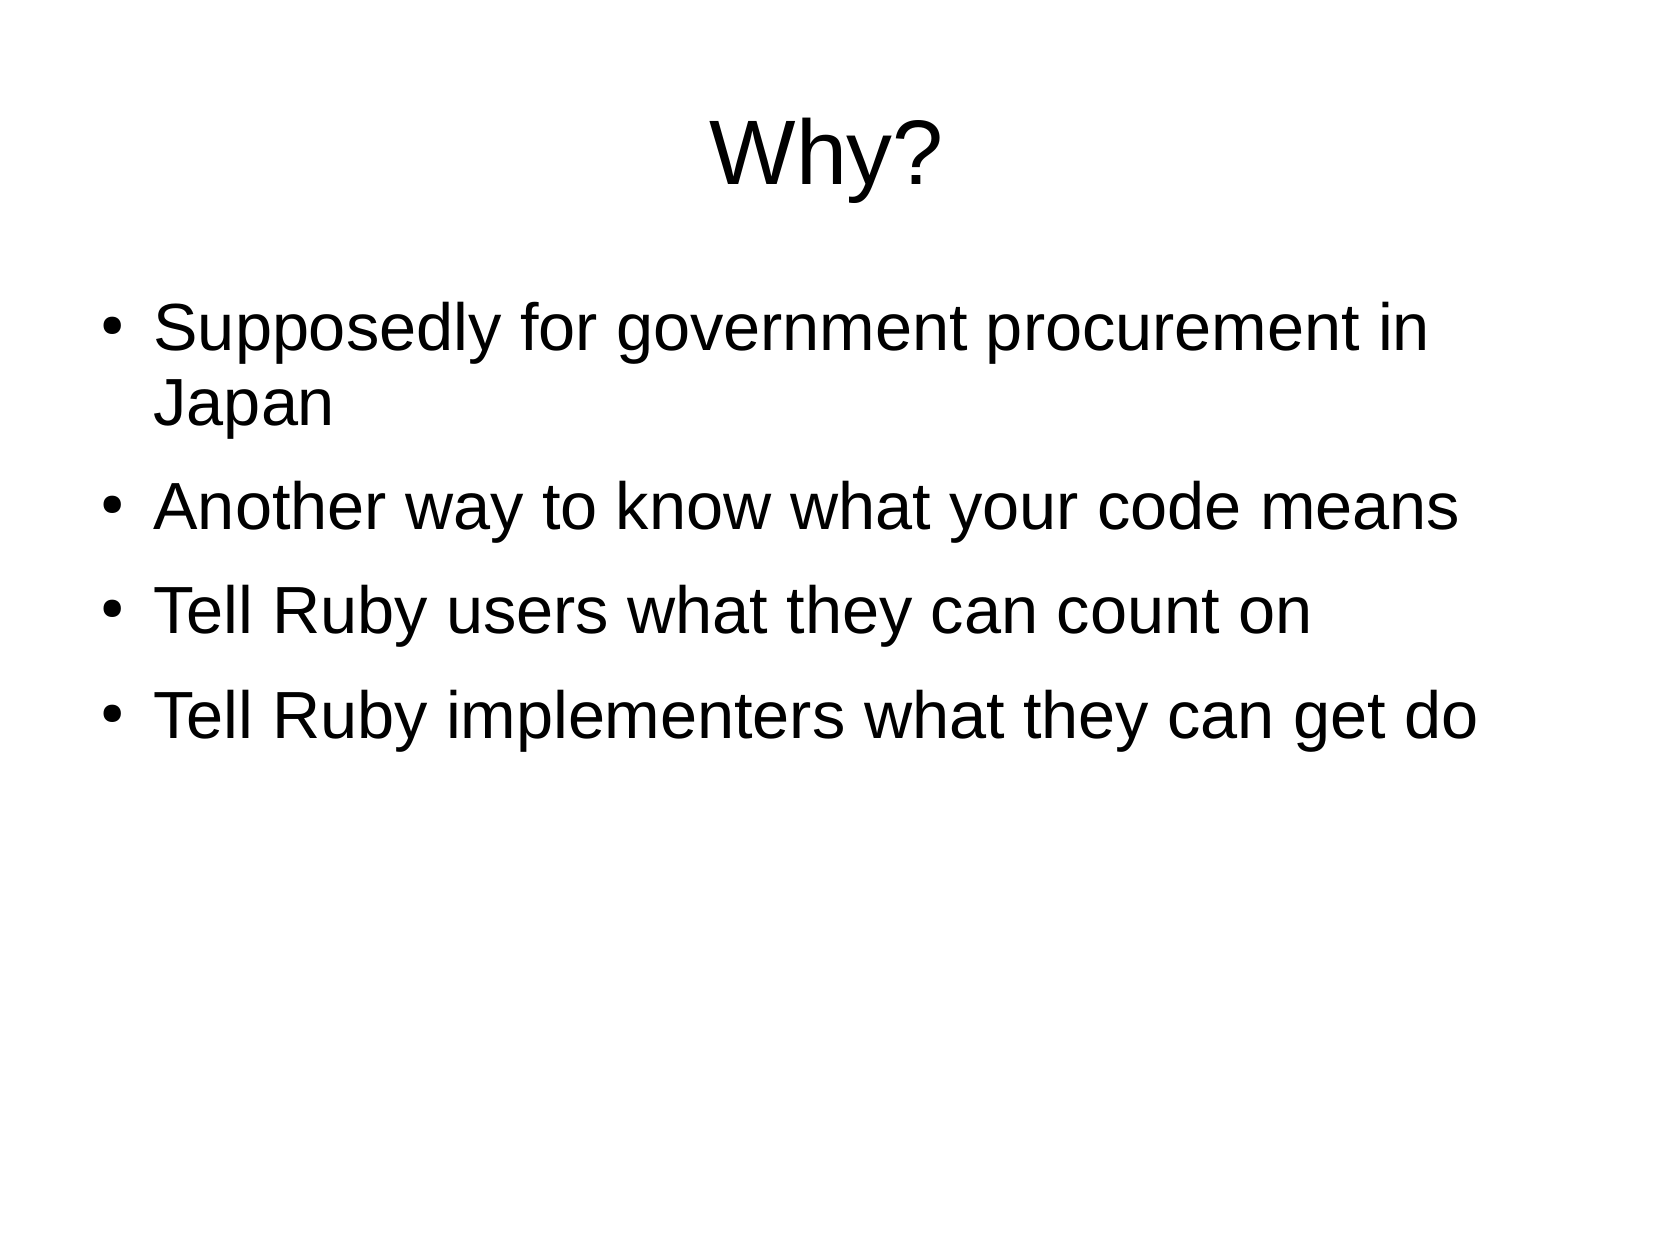

# Why?
Supposedly for government procurement in Japan
Another way to know what your code means
Tell Ruby users what they can count on
Tell Ruby implementers what they can get do